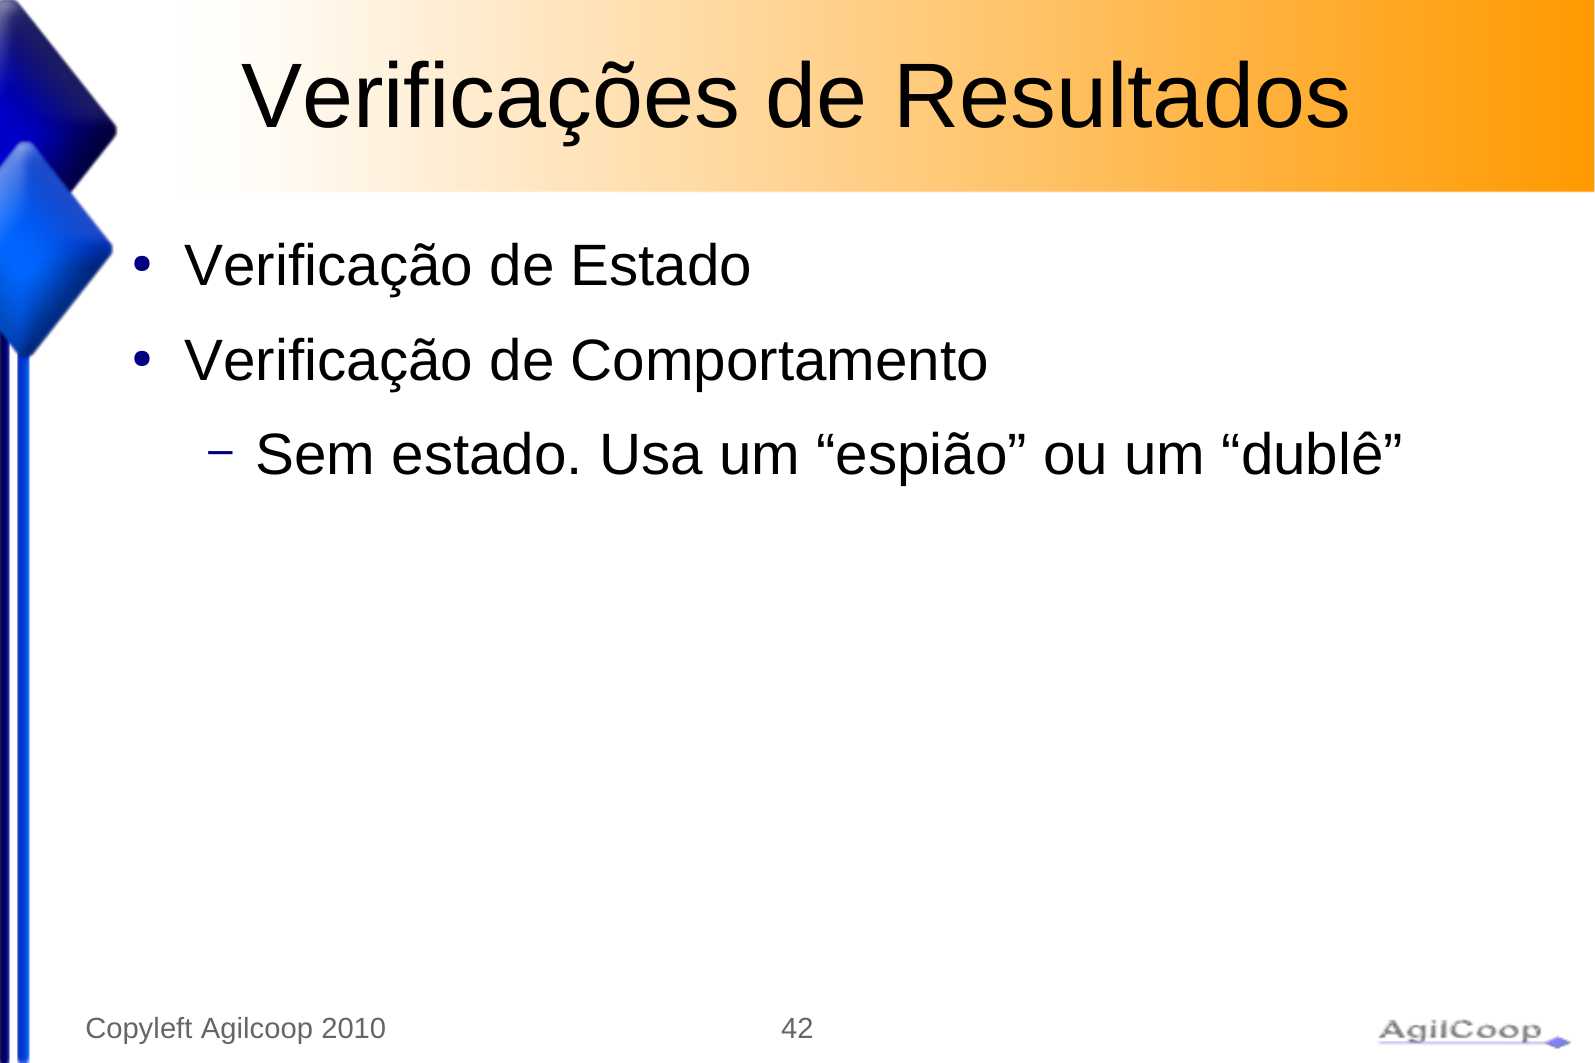

# Verificações de Resultados
Verificação de Estado
Verificação de Comportamento
Sem estado. Usa um “espião” ou um “dublê”
Copyleft Agilcoop 2010
42